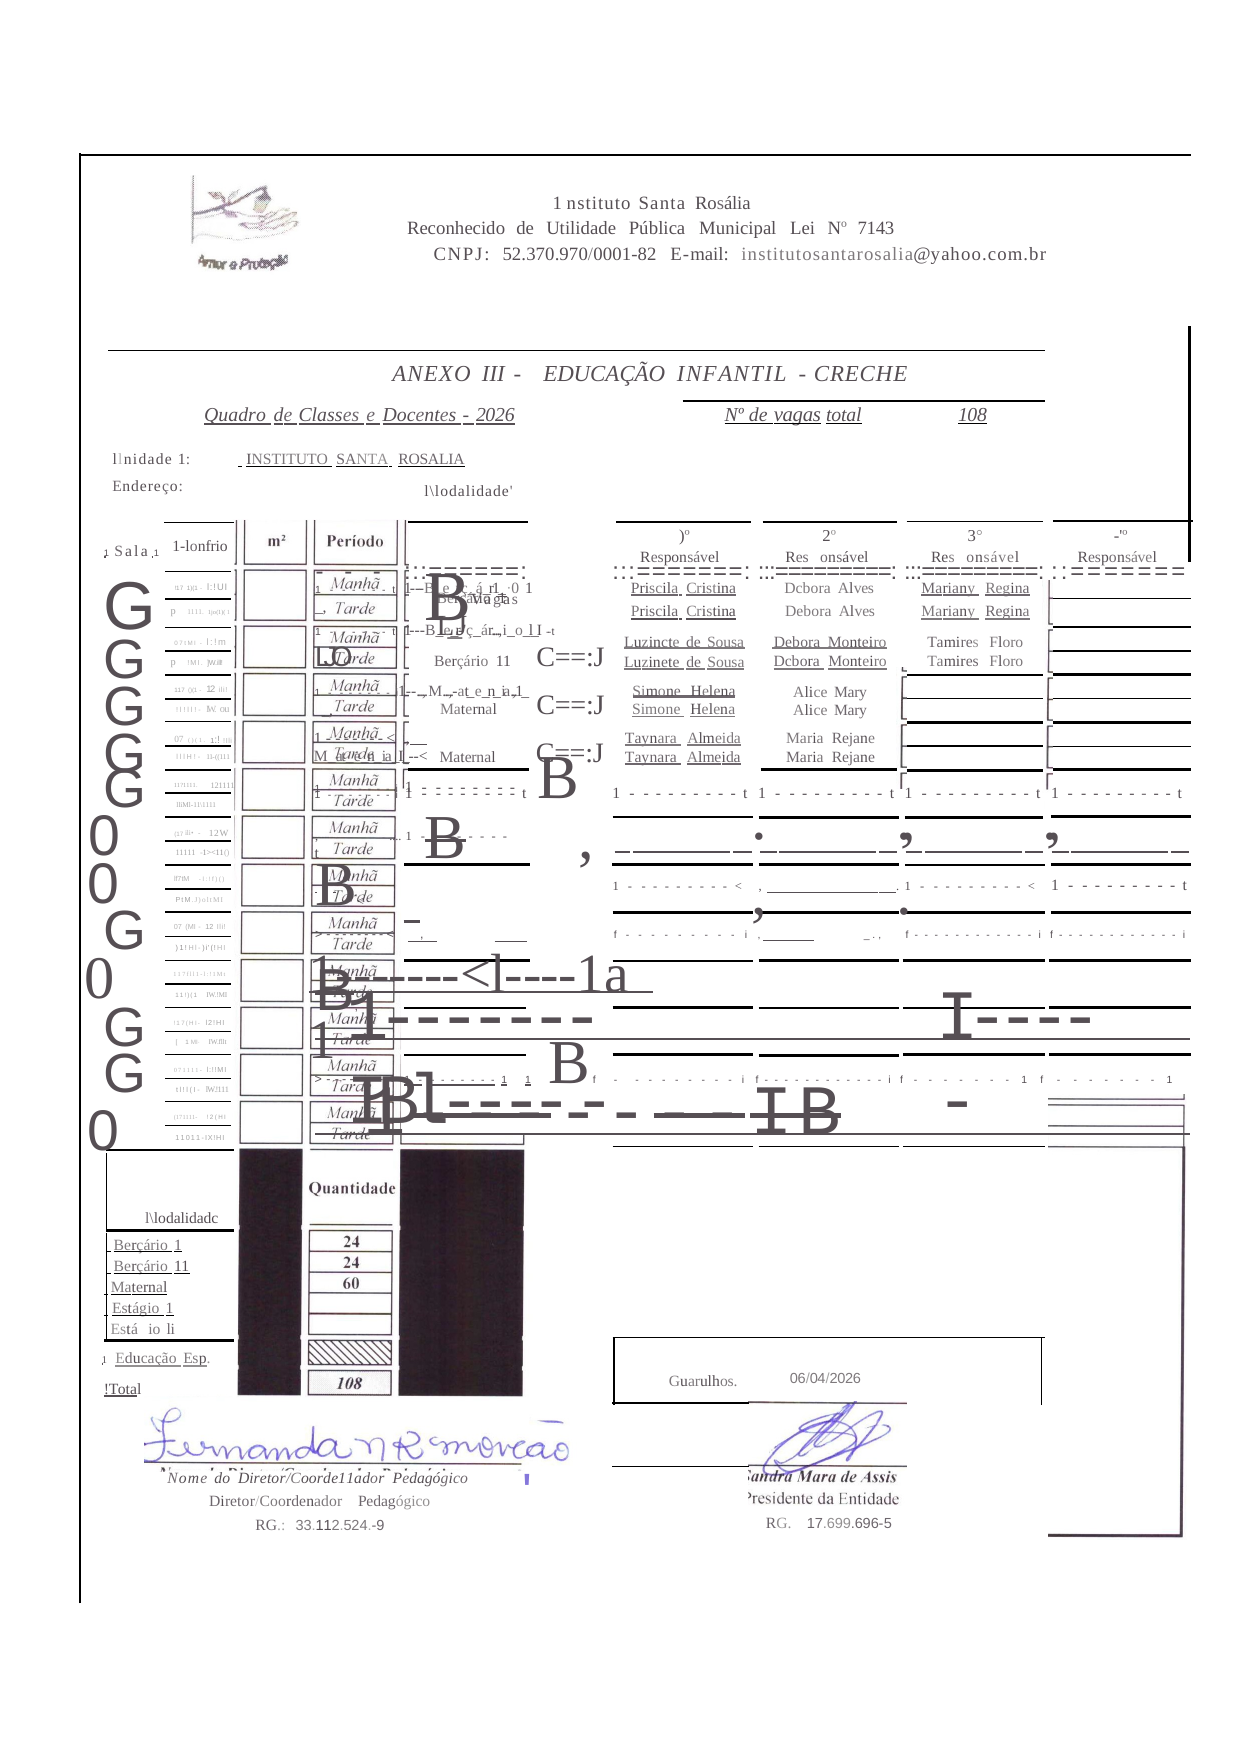

1 nstituto Santa Rosália
Reconhecido de Utilidade Pública Municipal Lei Nº 7143
CNPJ: 52.370.970/0001-82 E-mail: institutosantarosalia@yahoo.com.br
ANEXO III -	EDUCAÇÃO INFANTIL - CRECHE
Quadro de Classes e Docentes - 2026		Nº de vagas total	108
llnidade 1: Endereço:
 INSTITUTO SANTA ROSALIA
l\lodalidade'	BVagas
)º	2º	3°
-'º
		1-lonfrio
1 Sala 1
G G G G
G
0
0
G
0
G
G
0
Responsável	Res onsável	Res onsável	Responsável
---:::======:
:::=======: :::=========: :::=========: ::=======
1------t 1---B_e_rç_á_r1_·0 1 _,
Priscila Cristina	Dcbora Alves	Mariany Regina
!17 1)(1 - l:!UI
Berçário 1	L_J
Priscila Cristina
Luzincte de Sousa
Debora Alves
Debora Monteiro
Mariany Regina
Tamires Floro Tamires Floro
p 1111. 1jo(1)( 1
1------t 1---B_e_r-'ç_ár....,i_o_l_I --t LJO
07tMI - l:!m
Berçário 11	C==:J
Luzinete de Sousa Simone Helena
Dcbora Monteiro
Alice Mary Alice Mary
Maria Rejane Maria Rejane
p !MI. ]W.ill!
1-------i1--...,.M...,.-at_e_n_ia.,.1_ _,
117 ()(1 - 12 ili!
Maternal	C==:J
Simone Helena
Taynara Almeida Taynara Almeida
!l!ll!- IW. ou
1-------< , M_at_e_n_ia_I_--<
07 ()(1. 1:! !Ili
Maternal	C==:J
1-------i 1--------t B
lllH!- 11-((111
1-------i 1--------tB,
.,
.,	.,	.
11?1111. 121111
1---------t 1---------t 1---------t 1---------t
lliMl-11\1111
(17 ili• - 12W
,	.... 1--------B<
11111 -1><11()
lf7tM -l:!f)()
. 1---------< 1---------t
1---------< ,
>--------< ,	B,
PtM.J)oltMI
07 (MI - 12 Ili!
f---------i ,
_., f------------i f------------i
1-------<l----1a 1
)1!Hl-)i'(!HI
1-------IBl-----
I-----
117fll1-l:!1Mt
11!)(1 IW.!MI
!17(HI- l2!HI
>--------< 1--------11Bf---------i f------------i f-------1f-------1
[ 1 MI· IW.fllt
1-------IB
071111- l:!!MI
tl!l(I- lW.!111
(171111- !2(HI
11011-IX!HI
l\lodalidadc
 Berçário 1
 Berçário 11
 Maternal
 Estágio 1	 Está io li
1 Educação Esp.
!Total
Guarulhos.	06/04/2026
'
Nome do Diretor/Coorde11ador Pedagógico
Diretor/Coordenador Pedagógico RG.: 33.112.524.-9
RG. 17.699.696-5